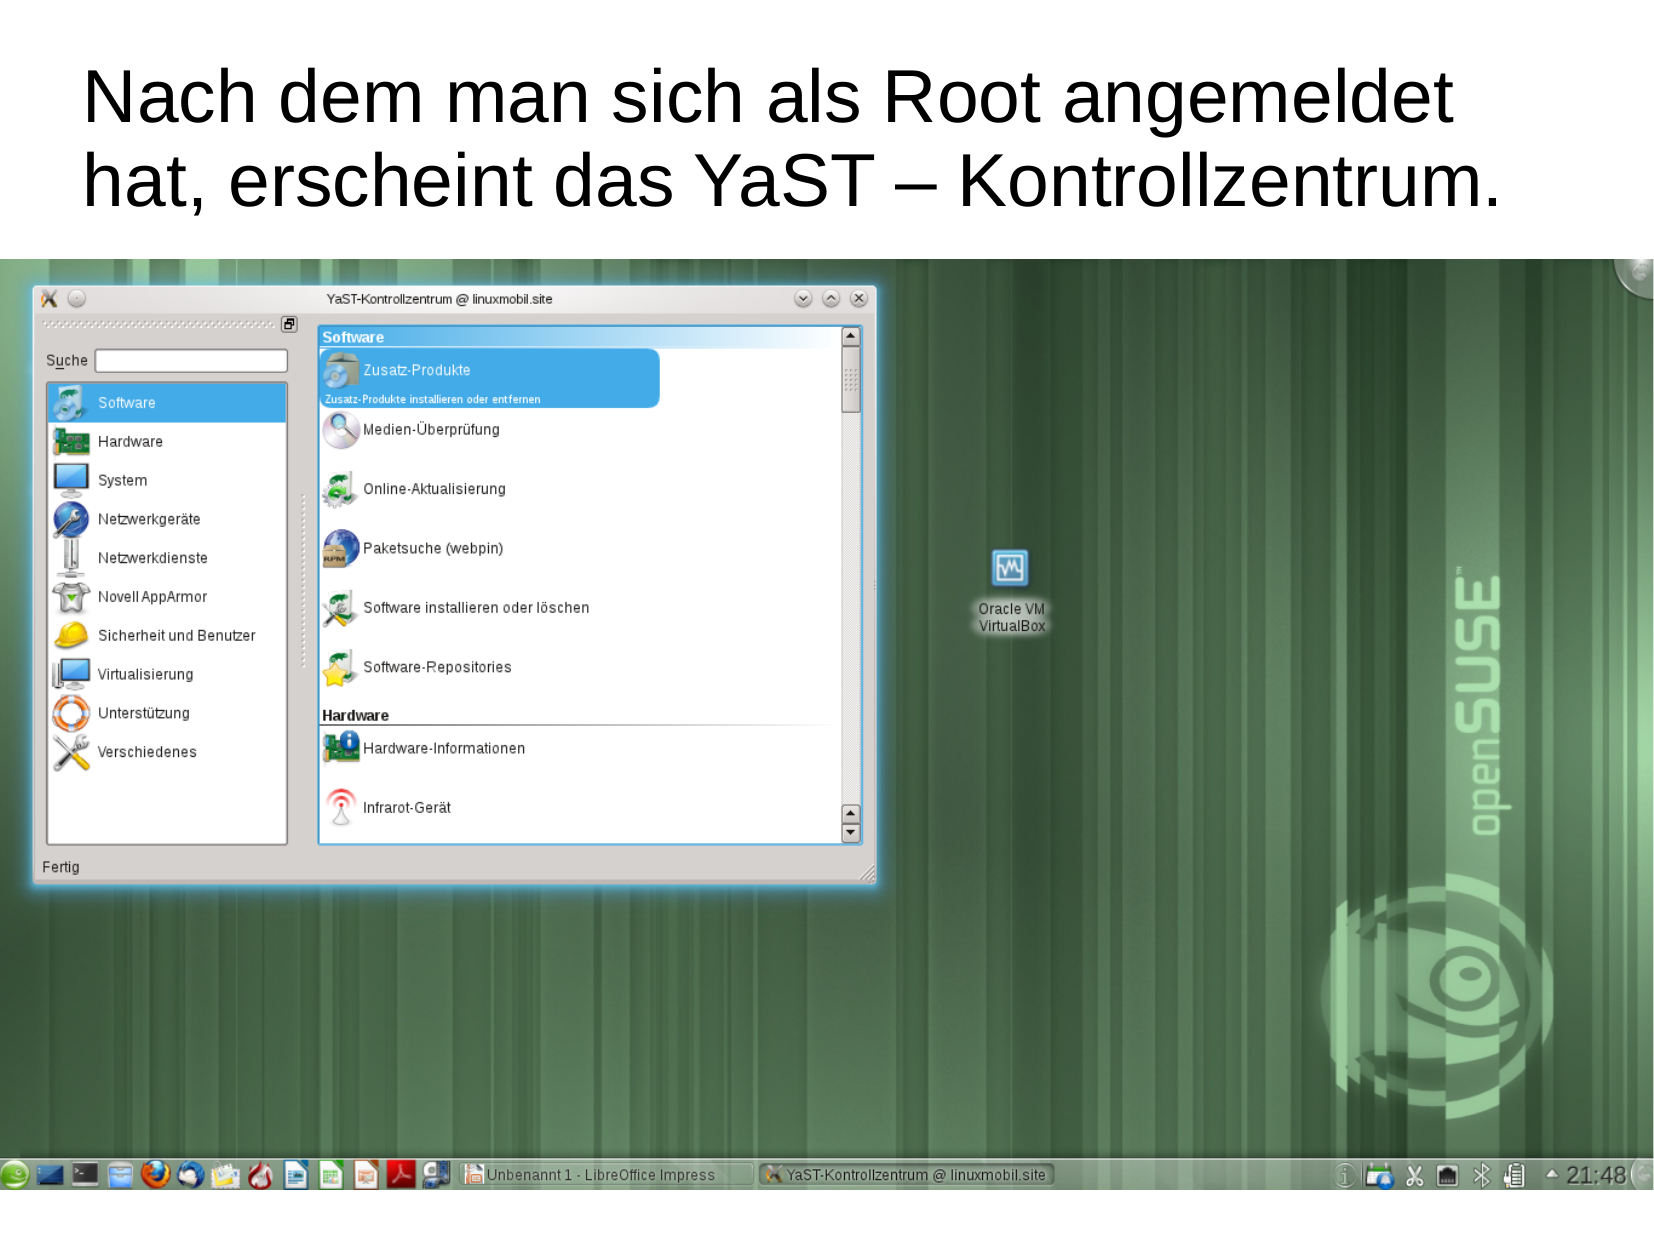

# Nach dem man sich als Root angemeldet hat, erscheint das YaST – Kontrollzentrum.